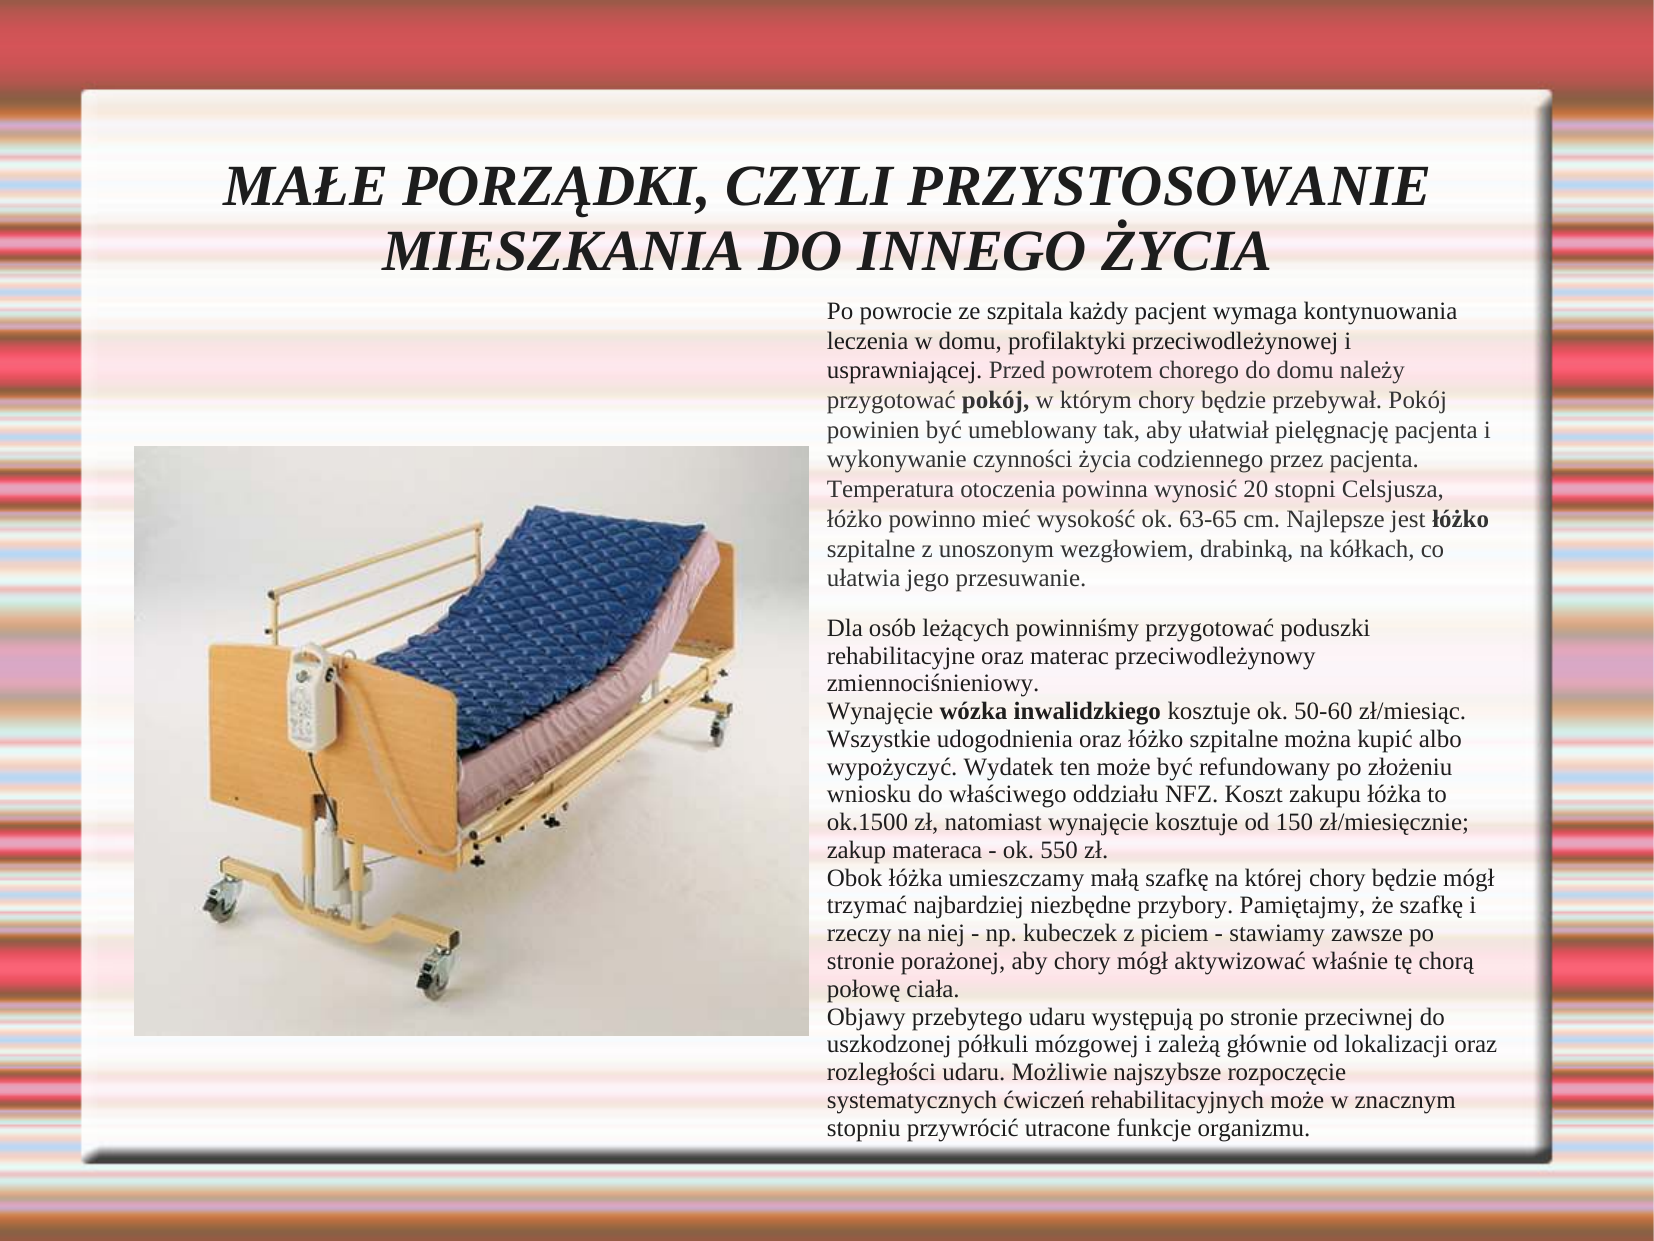

# MAŁE PORZĄDKI, CZYLI PRZYSTOSOWANIE MIESZKANIA DO INNEGO ŻYCIA
Po powrocie ze szpitala każdy pacjent wymaga kontynuowania leczenia w domu, profilaktyki przeciwodleżynowej i usprawniającej. Przed powrotem chorego do domu należy przygotować pokój, w którym chory będzie przebywał. Pokój powinien być umeblowany tak, aby ułatwiał pielęgnację pacjenta i wykonywanie czynności życia codziennego przez pacjenta. Temperatura otoczenia powinna wynosić 20 stopni Celsjusza, łóżko powinno mieć wysokość ok. 63-65 cm. Najlepsze jest łóżko szpitalne z unoszonym wezgłowiem, drabinką, na kółkach, co ułatwia jego przesuwanie.
Dla osób leżących powinniśmy przygotować poduszki rehabilitacyjne oraz materac przeciwodleżynowy zmiennociśnieniowy.
Wynajęcie wózka inwalidzkiego kosztuje ok. 50-60 zł/miesiąc. Wszystkie udogodnienia oraz łóżko szpitalne można kupić albo wypożyczyć. Wydatek ten może być refundowany po złożeniu wniosku do właściwego oddziału NFZ. Koszt zakupu łóżka to ok.1500 zł, natomiast wynajęcie kosztuje od 150 zł/miesięcznie; zakup materaca - ok. 550 zł.
Obok łóżka umieszczamy małą szafkę na której chory będzie mógł trzymać najbardziej niezbędne przybory. Pamiętajmy, że szafkę i rzeczy na niej - np. kubeczek z piciem - stawiamy zawsze po stronie porażonej, aby chory mógł aktywizować właśnie tę chorą połowę ciała.
Objawy przebytego udaru występują po stronie przeciwnej do uszkodzonej półkuli mózgowej i zależą głównie od lokalizacji oraz rozległości udaru. Możliwie najszybsze rozpoczęcie systematycznych ćwiczeń rehabilitacyjnych może w znacznym stopniu przywrócić utracone funkcje organizmu.